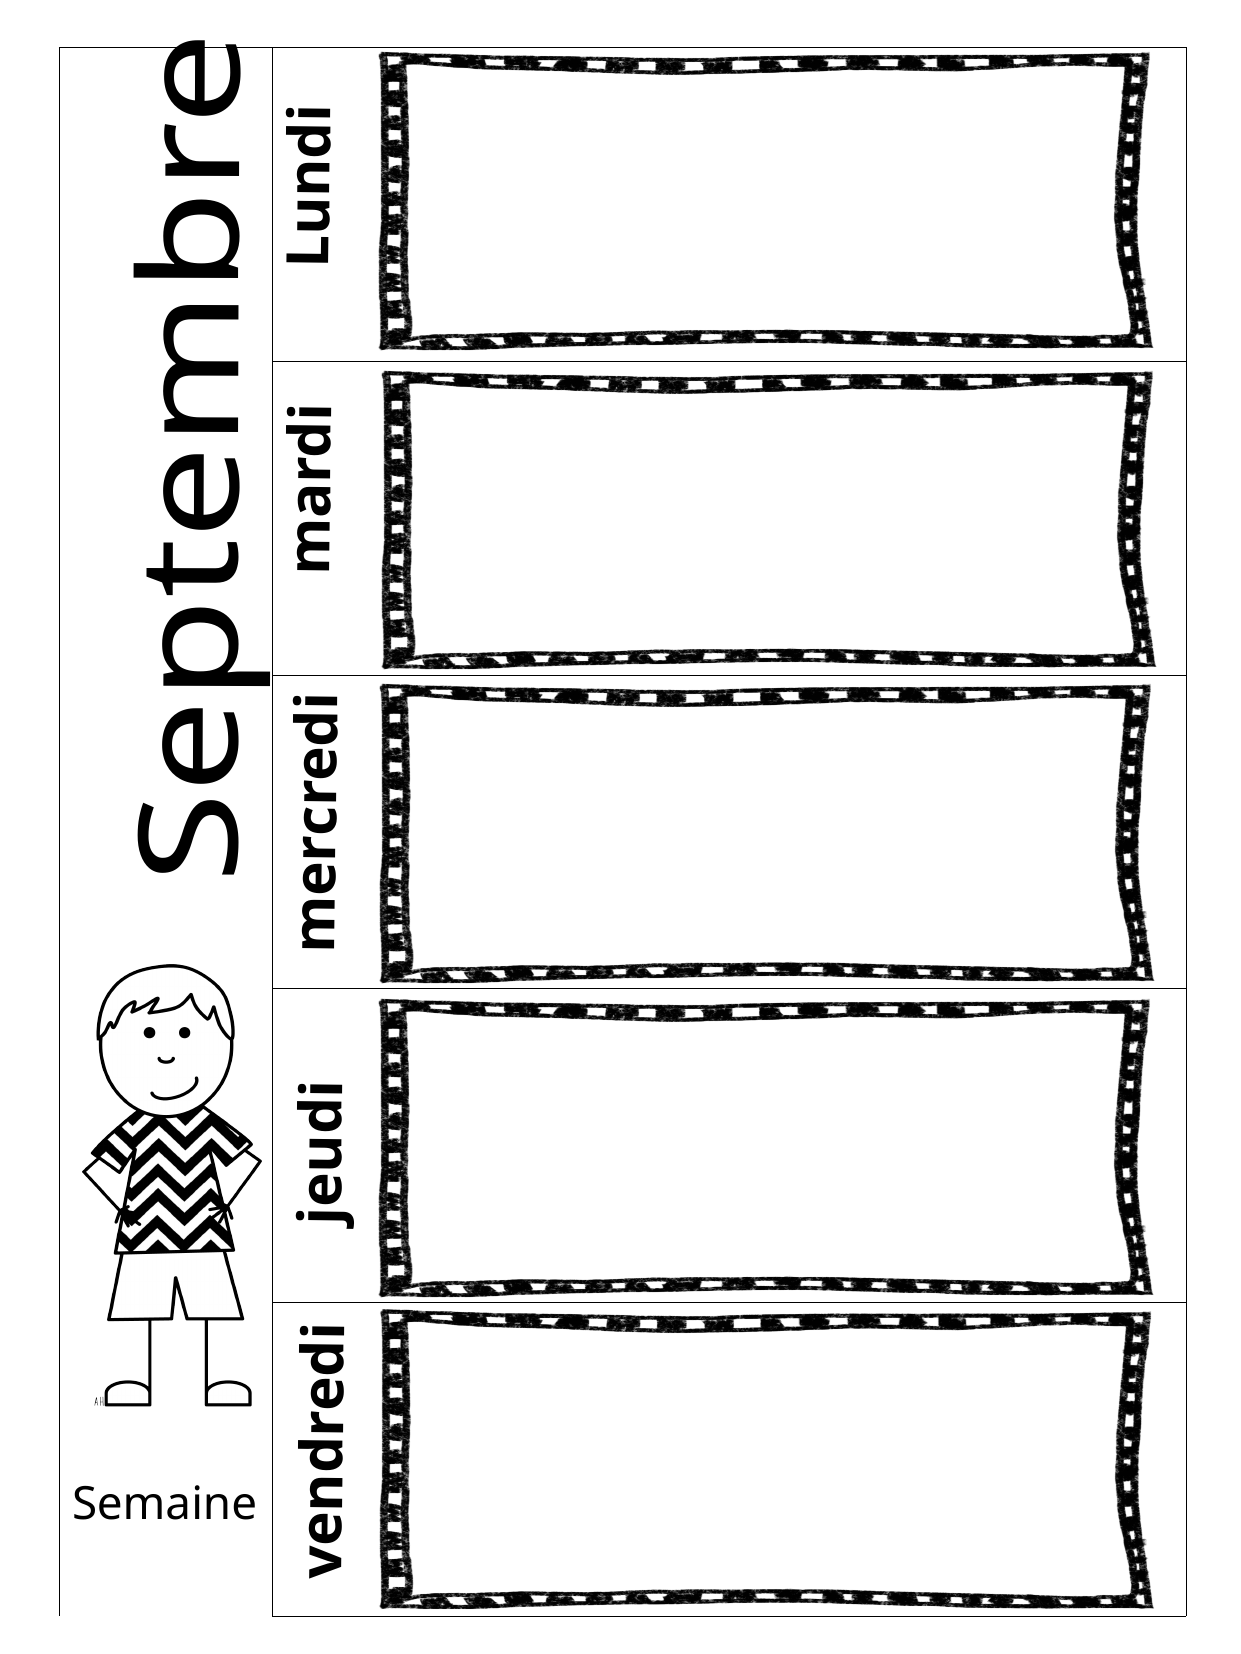

| | |
| --- | --- |
| | |
| | |
| | |
| | |
Lundi
Septembre
mardi
mercredi
jeudi
vendredi
Semaine